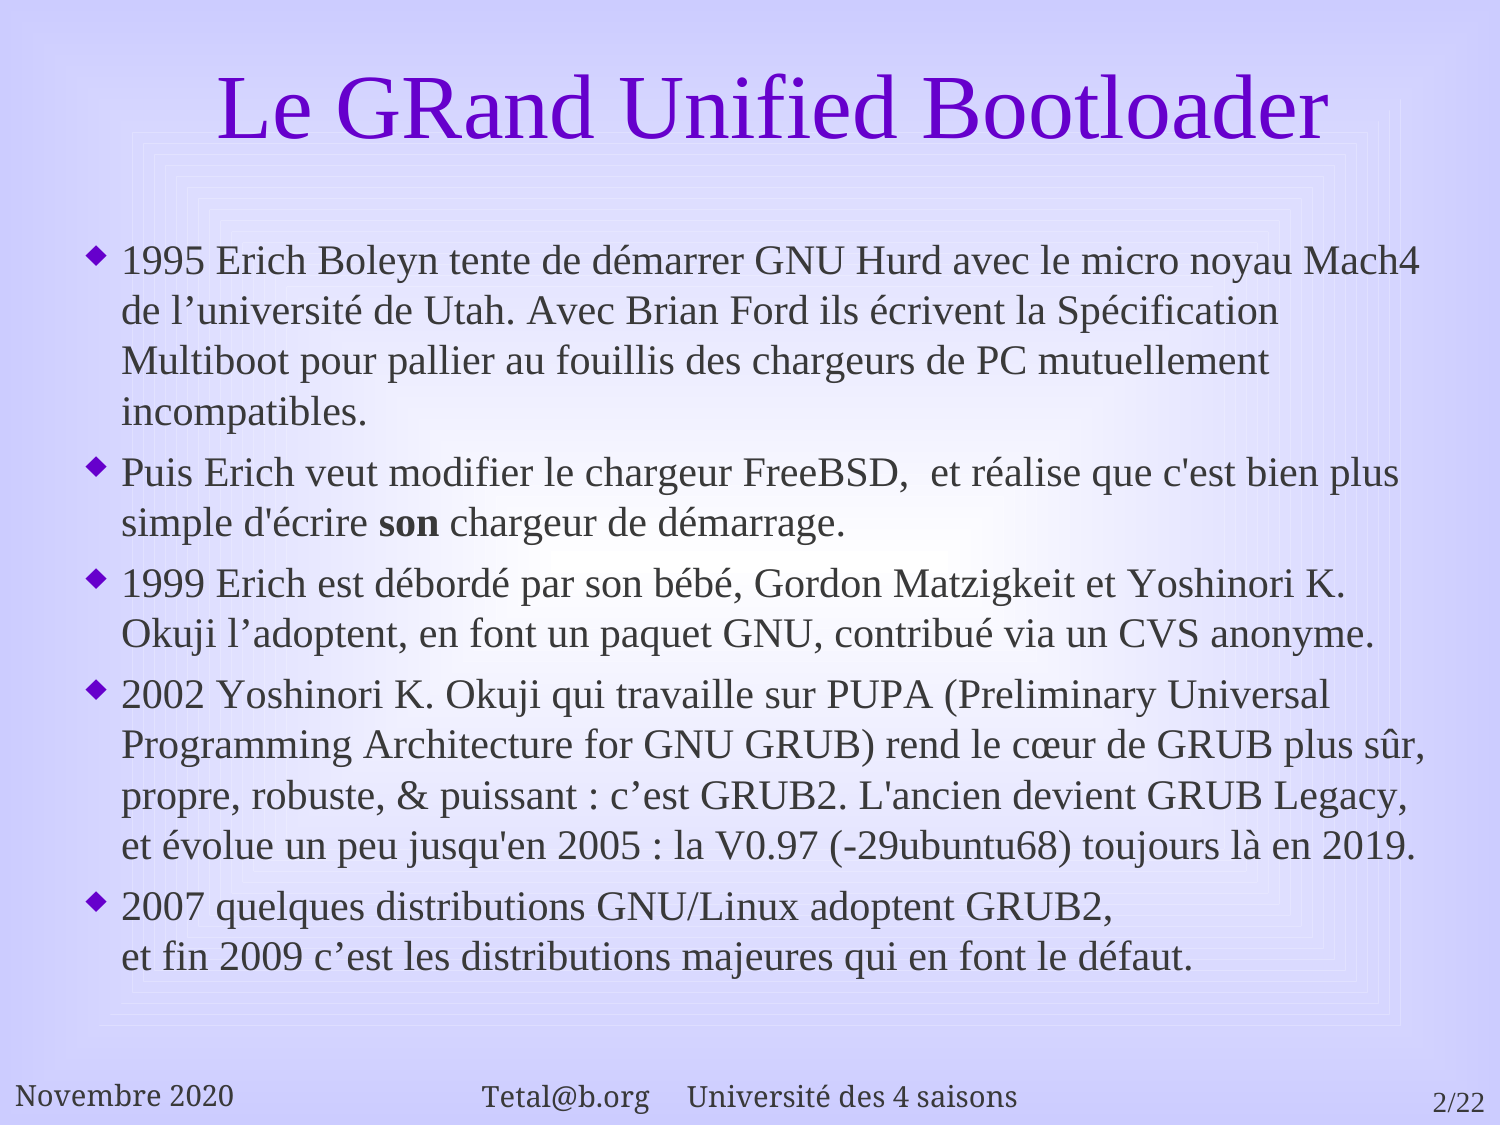

# Le GRand Unified Bootloader
1995 Erich Boleyn tente de démarrer GNU Hurd avec le micro noyau Mach4 de l’université de Utah. Avec Brian Ford ils écrivent la Spécification Multiboot pour pallier au fouillis des chargeurs de PC mutuellement incompatibles.
Puis Erich veut modifier le chargeur FreeBSD, et réalise que c'est bien plus simple d'écrire son chargeur de démarrage.
1999 Erich est débordé par son bébé, Gordon Matzigkeit et Yoshinori K. Okuji l’adoptent, en font un paquet GNU, contribué via un CVS anonyme.
2002 Yoshinori K. Okuji qui travaille sur PUPA (Preliminary Universal Programming Architecture for GNU GRUB) rend le cœur de GRUB plus sûr, propre, robuste, & puissant : c’est GRUB2. L'ancien devient GRUB Legacy,
et évolue un peu jusqu'en 2005 : la V0.97 (-29ubuntu68) toujours là en 2019.
2007 quelques distributions GNU/Linux adoptent GRUB2,
et fin 2009 c’est les distributions majeures qui en font le défaut.
Novembre 2020
Tetal@b.org Université des 4 saisons
2